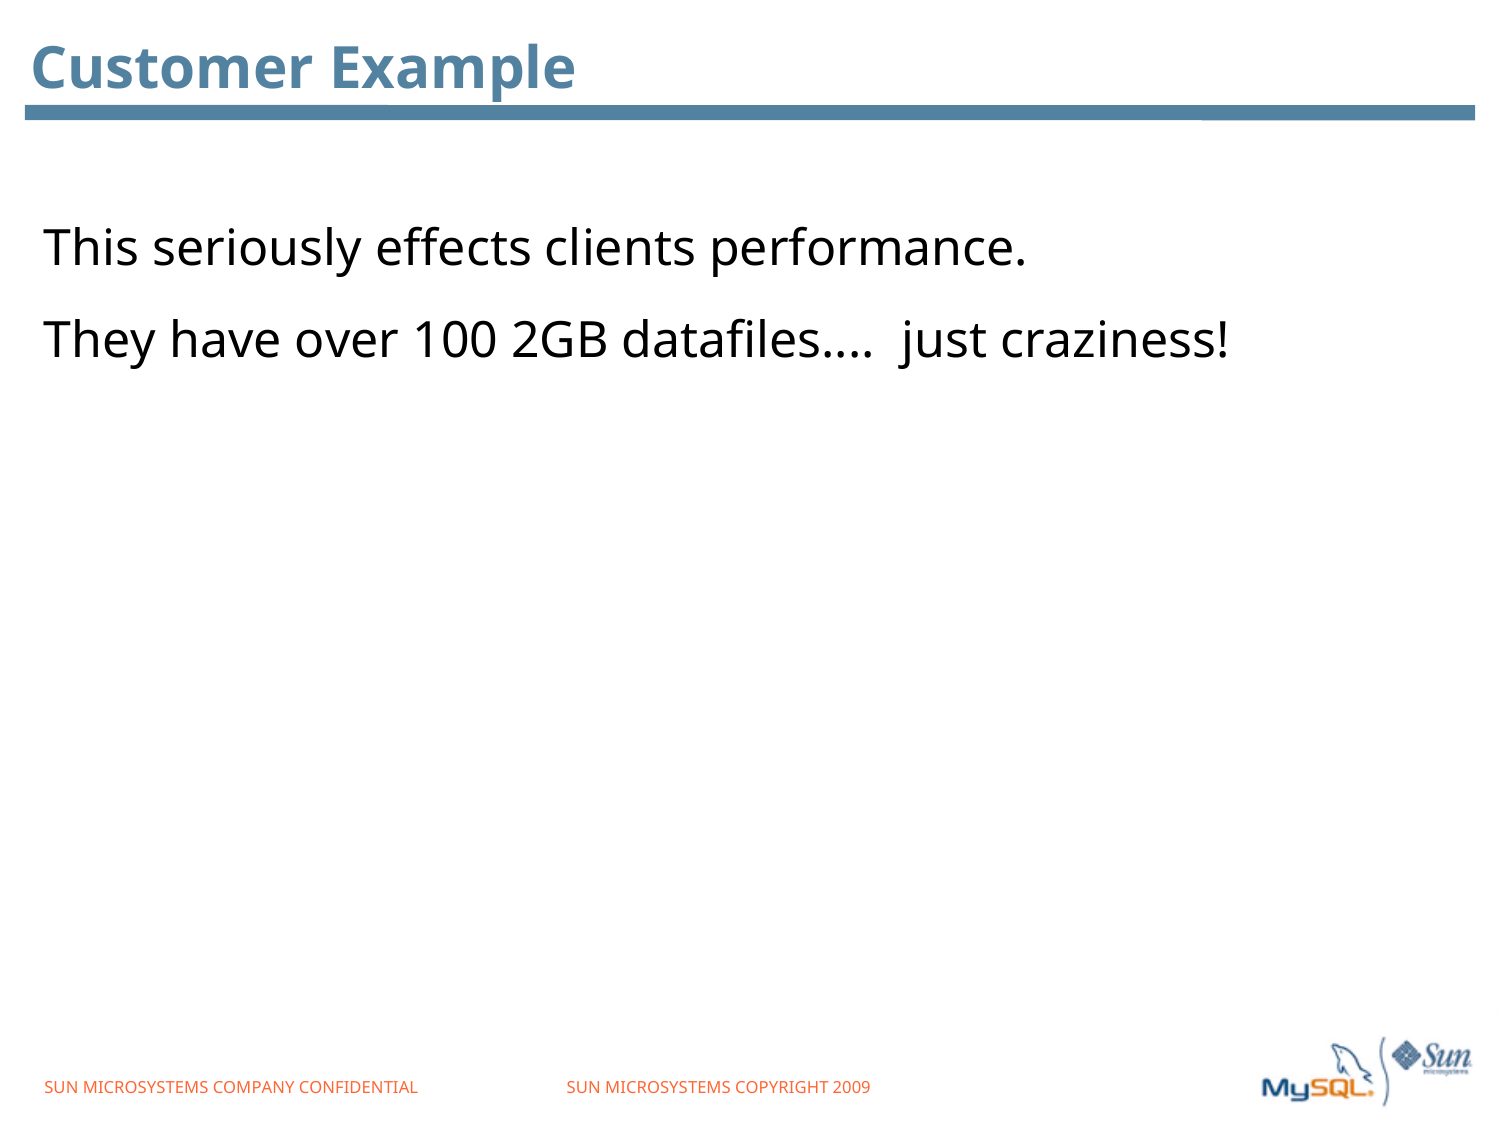

# Customer Example
This seriously effects clients performance.
They have over 100 2GB datafiles.... just craziness!